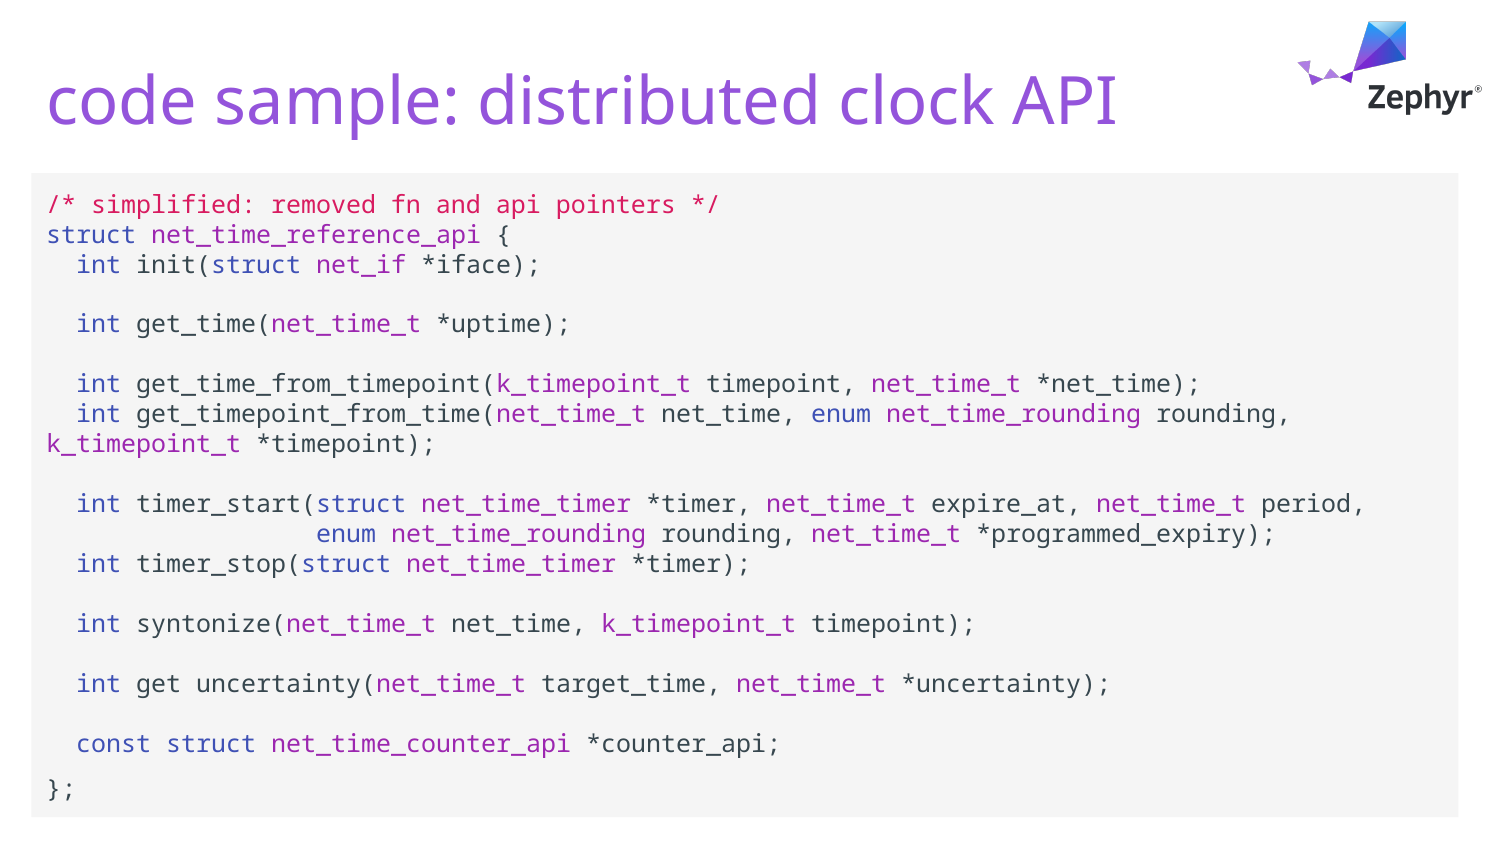

# code sample: distributed clock API
/* simplified: removed fn and api pointers */
struct net_time_reference_api {
 int init(struct net_if *iface);
 int get_time(net_time_t *uptime);
 int get_time_from_timepoint(k_timepoint_t timepoint, net_time_t *net_time);
 int get_timepoint_from_time(net_time_t net_time, enum net_time_rounding rounding, k_timepoint_t *timepoint);
 int timer_start(struct net_time_timer *timer, net_time_t expire_at, net_time_t period,
 enum net_time_rounding rounding, net_time_t *programmed_expiry);
 int timer_stop(struct net_time_timer *timer);
 int syntonize(net_time_t net_time, k_timepoint_t timepoint);
 int get uncertainty(net_time_t target_time, net_time_t *uncertainty);
 const struct net_time_counter_api *counter_api;
};